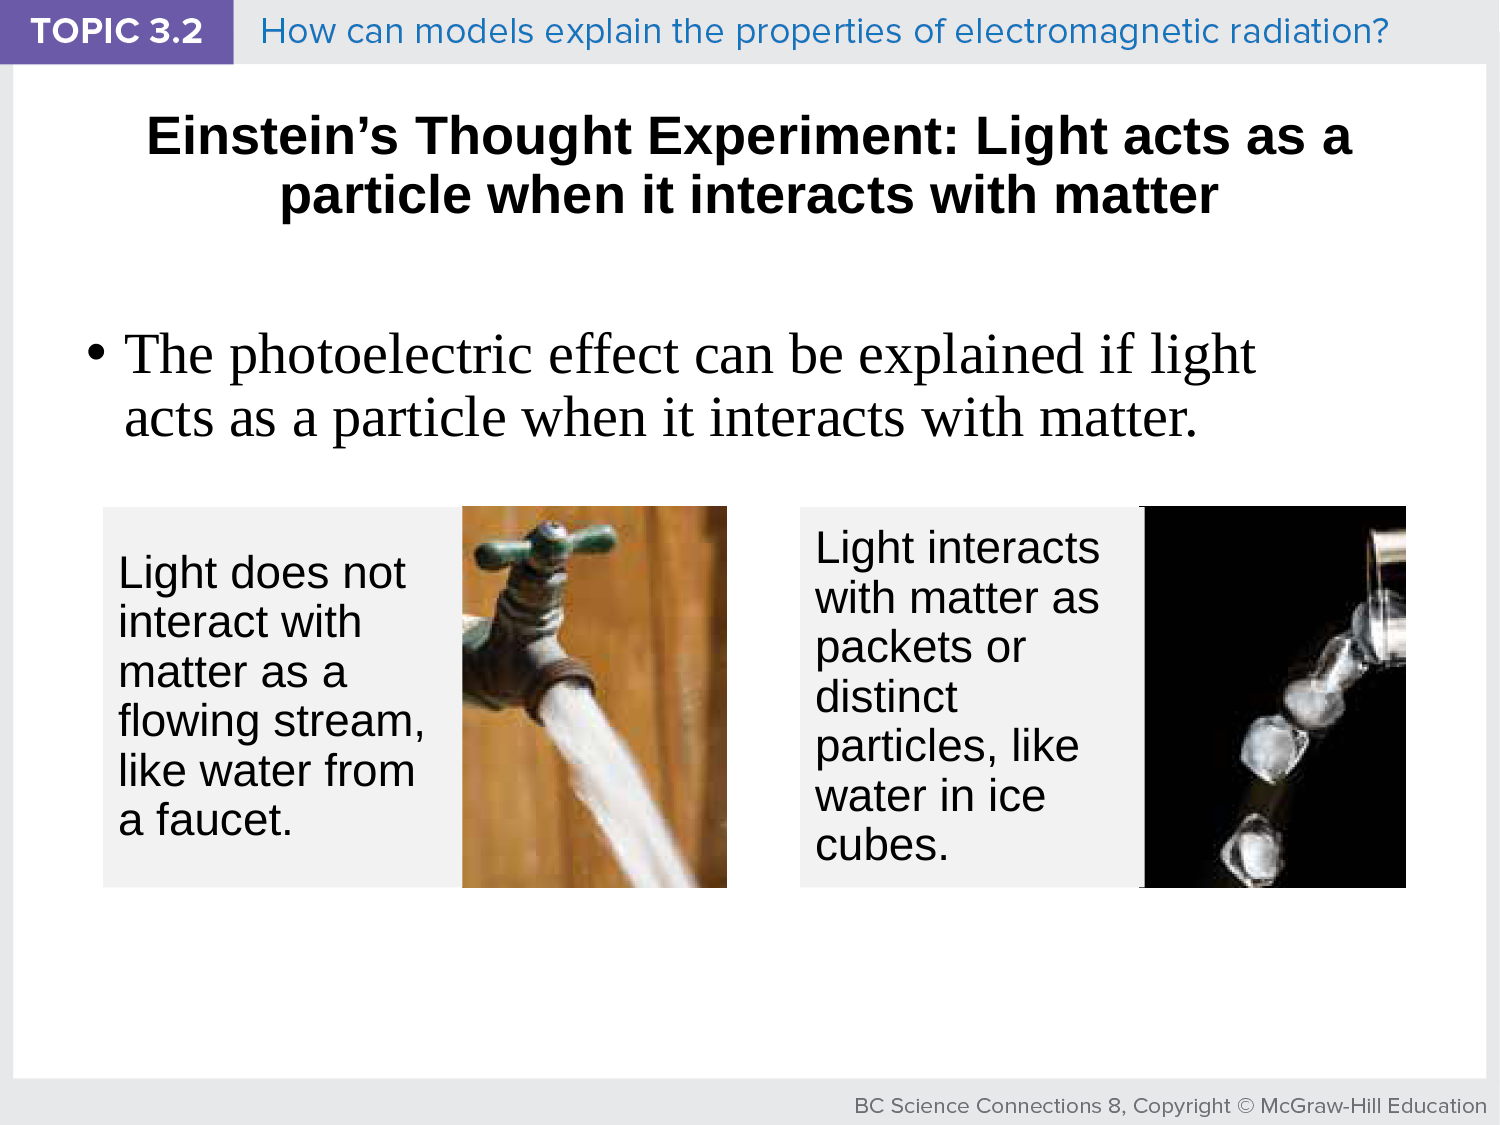

# Einstein’s Thought Experiment: Light acts as a particle when it interacts with matter
The photoelectric effect can be explained if light acts as a particle when it interacts with matter.
Light does not interact with matter as a flowing stream, like water from a faucet.
Light interacts with matter as packets or distinct particles, like water in ice cubes.